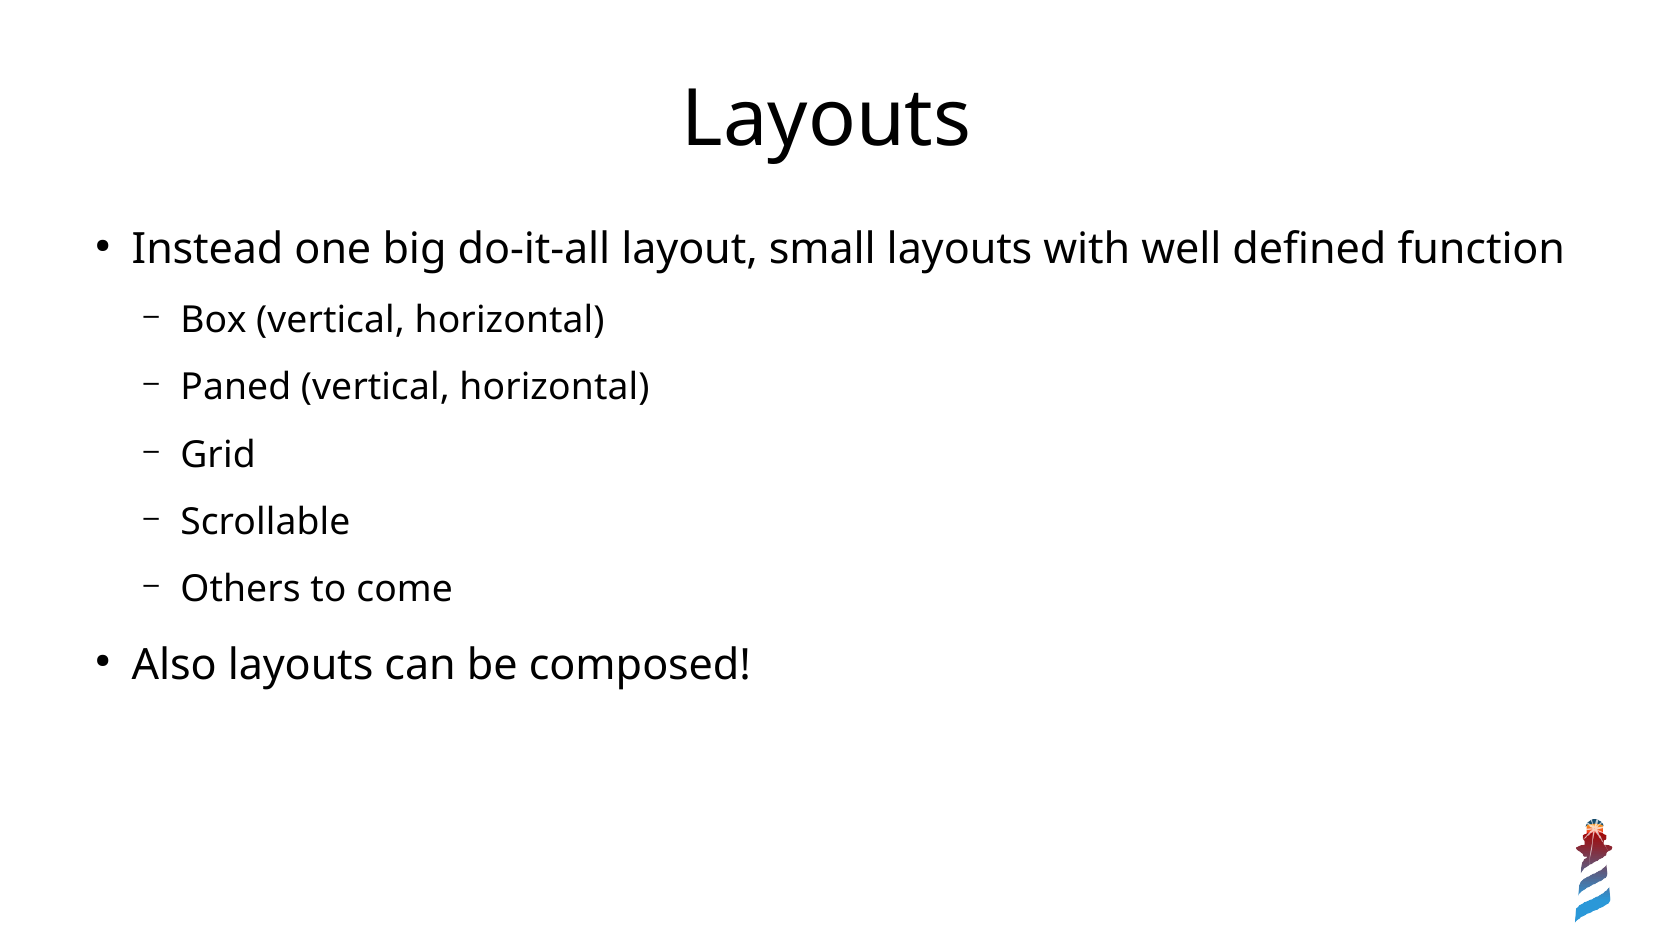

# Layouts
Instead one big do-it-all layout, small layouts with well defined function
Box (vertical, horizontal)
Paned (vertical, horizontal)
Grid
Scrollable
Others to come
Also layouts can be composed!